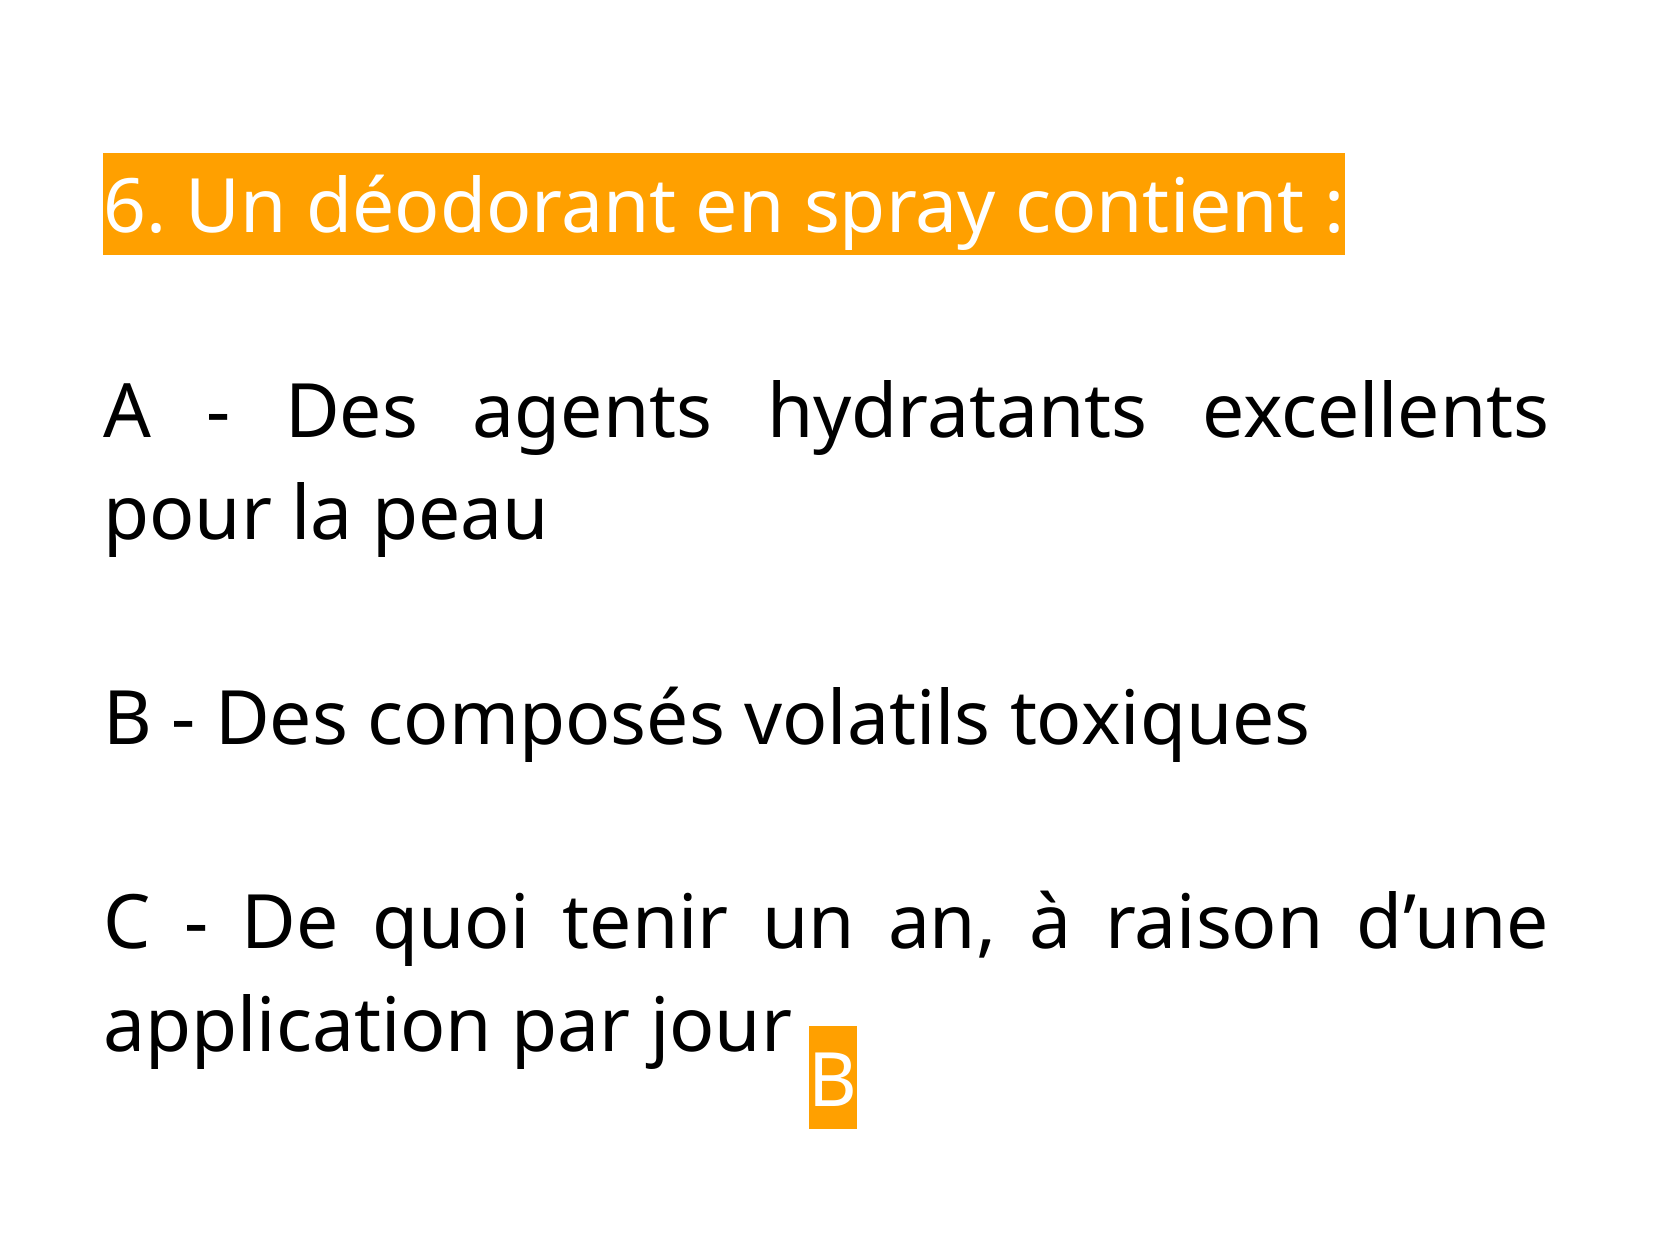

6. Un déodorant en spray contient :
A - Des agents hydratants excellents pour la peau
B - Des composés volatils toxiques
C - De quoi tenir un an, à raison d’une application par jour
B